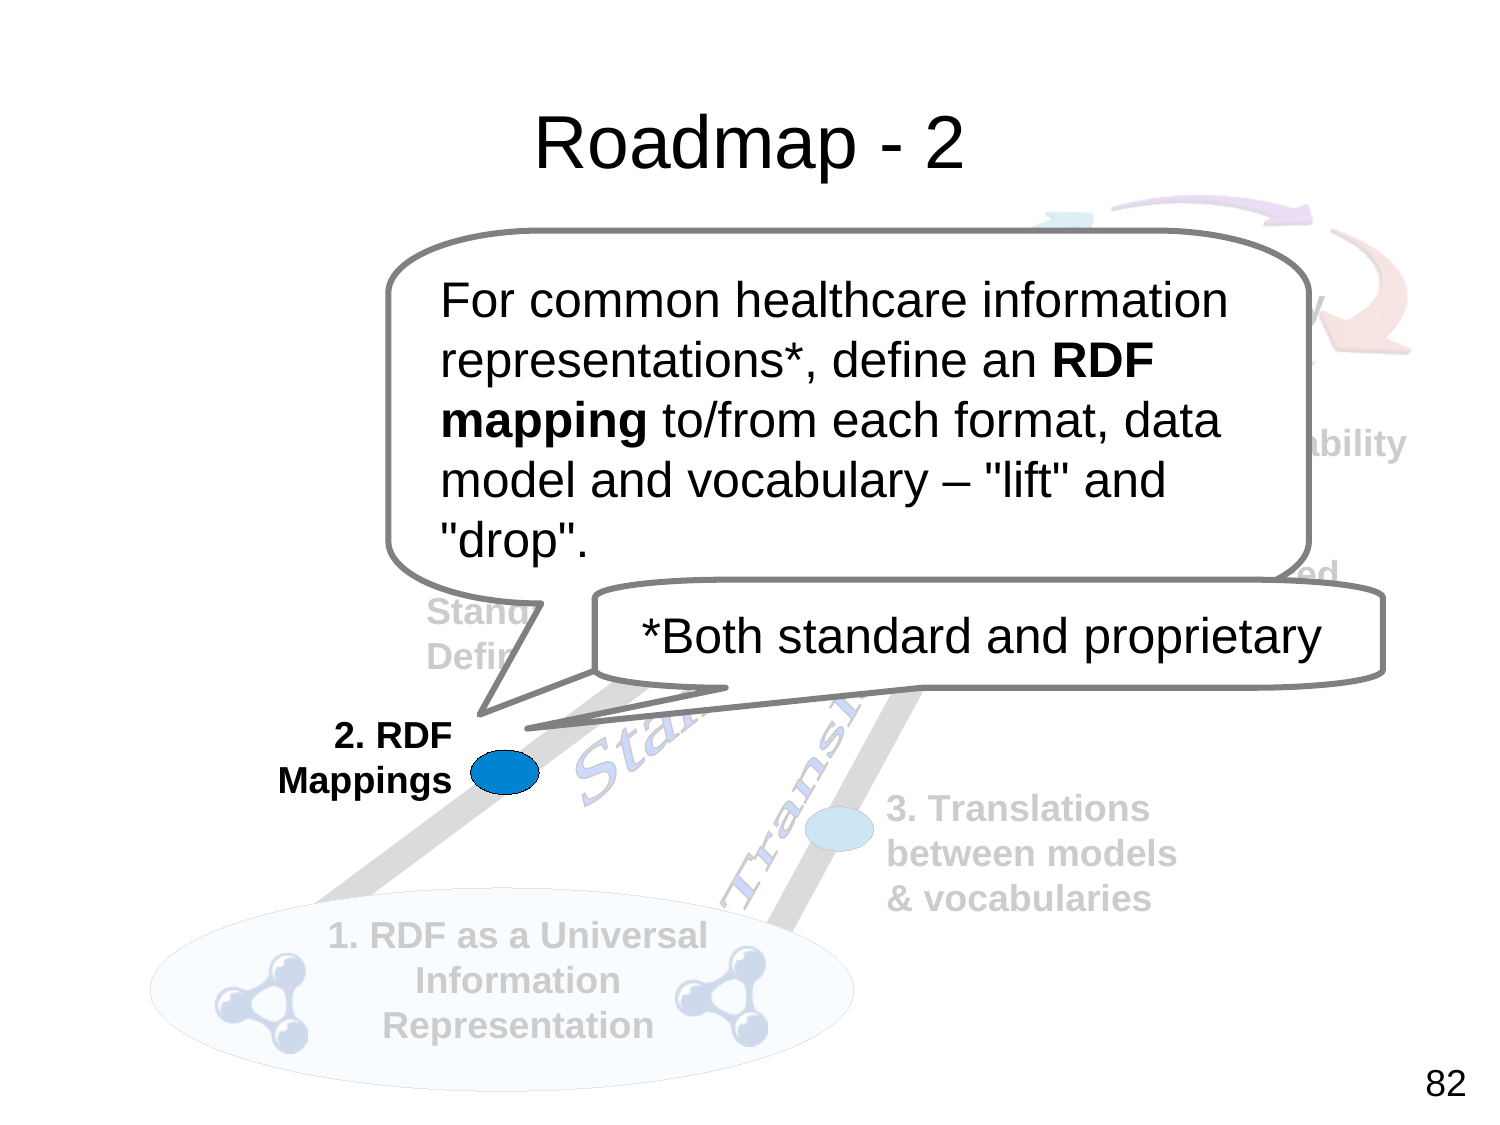

# Roadmap - 2
Semantic
Interoperability
6. Collaborative
Standards
Convergence
7. Interoperability
Policies
5. RDF/OWL
Standards
Definitions
4. Crowd-Sourced
Translation
Rules
Standards
Translations
2. RDF Mappings
3. Translations
between models
& vocabularies
1. RDF as a Universal
Information
Representation
For common healthcare information representations*, define an RDF mapping to/from each format, data model and vocabulary – "lift" and "drop".
*Both standard and proprietary
2. RDF Mappings
82